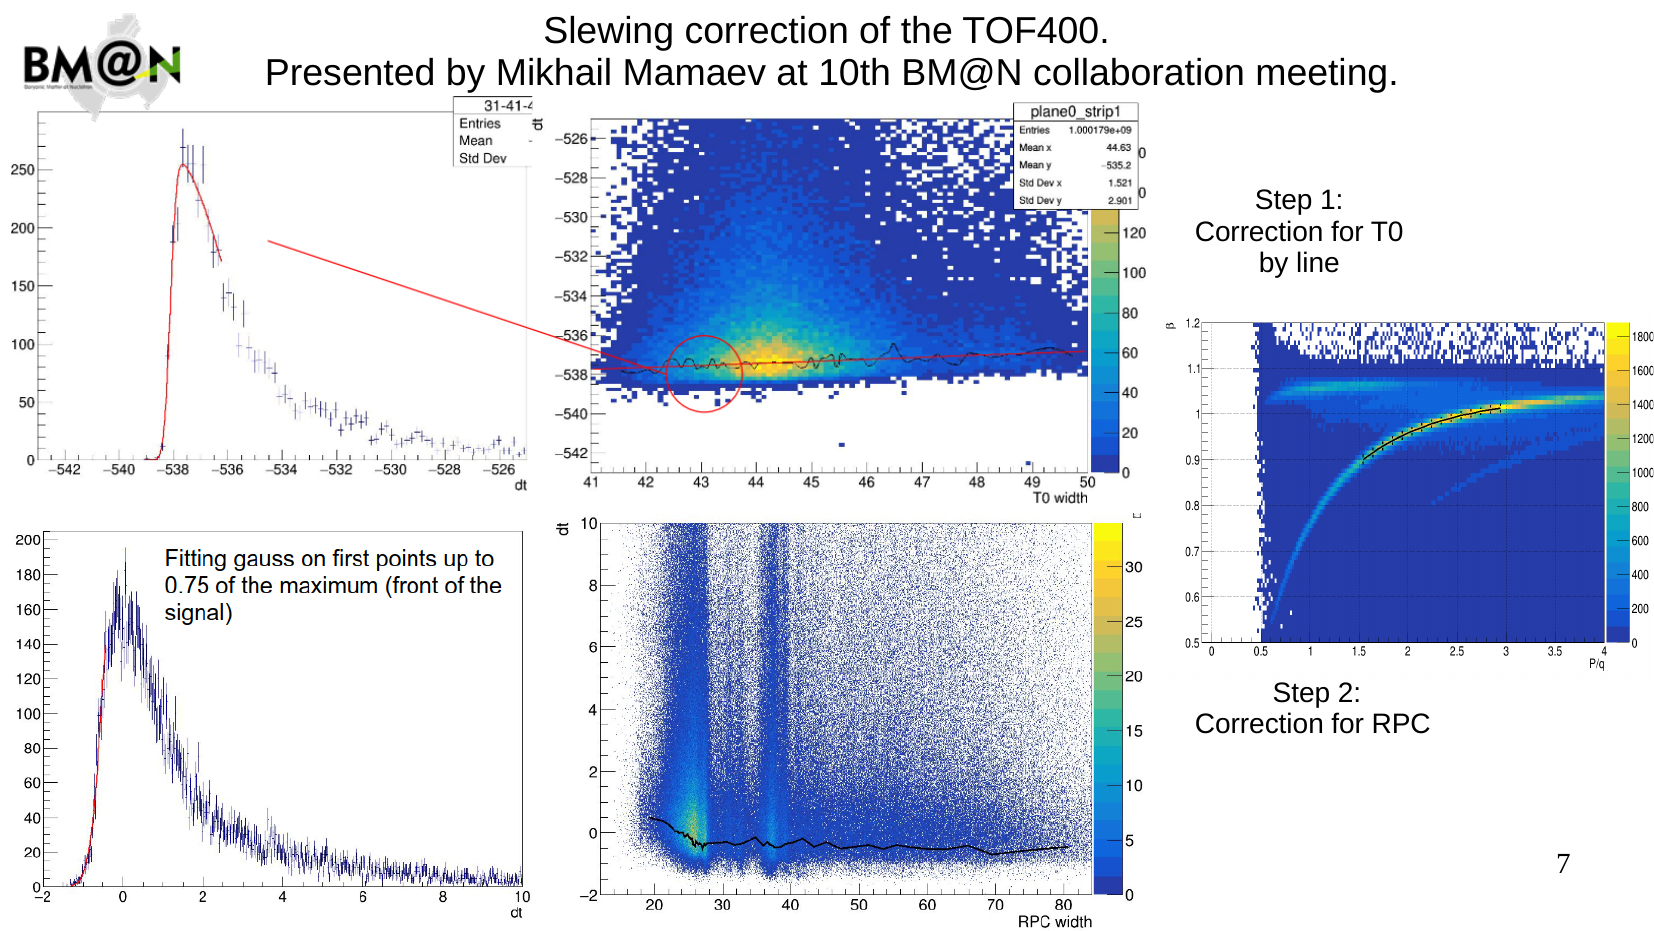

Slewing correction of the TOF400.
 Presented by Mikhail Mamaev at 10th BM@N collaboration meeting.
Step 1:
Correction for T0 by line
Step 2:
Correction for RPC
7